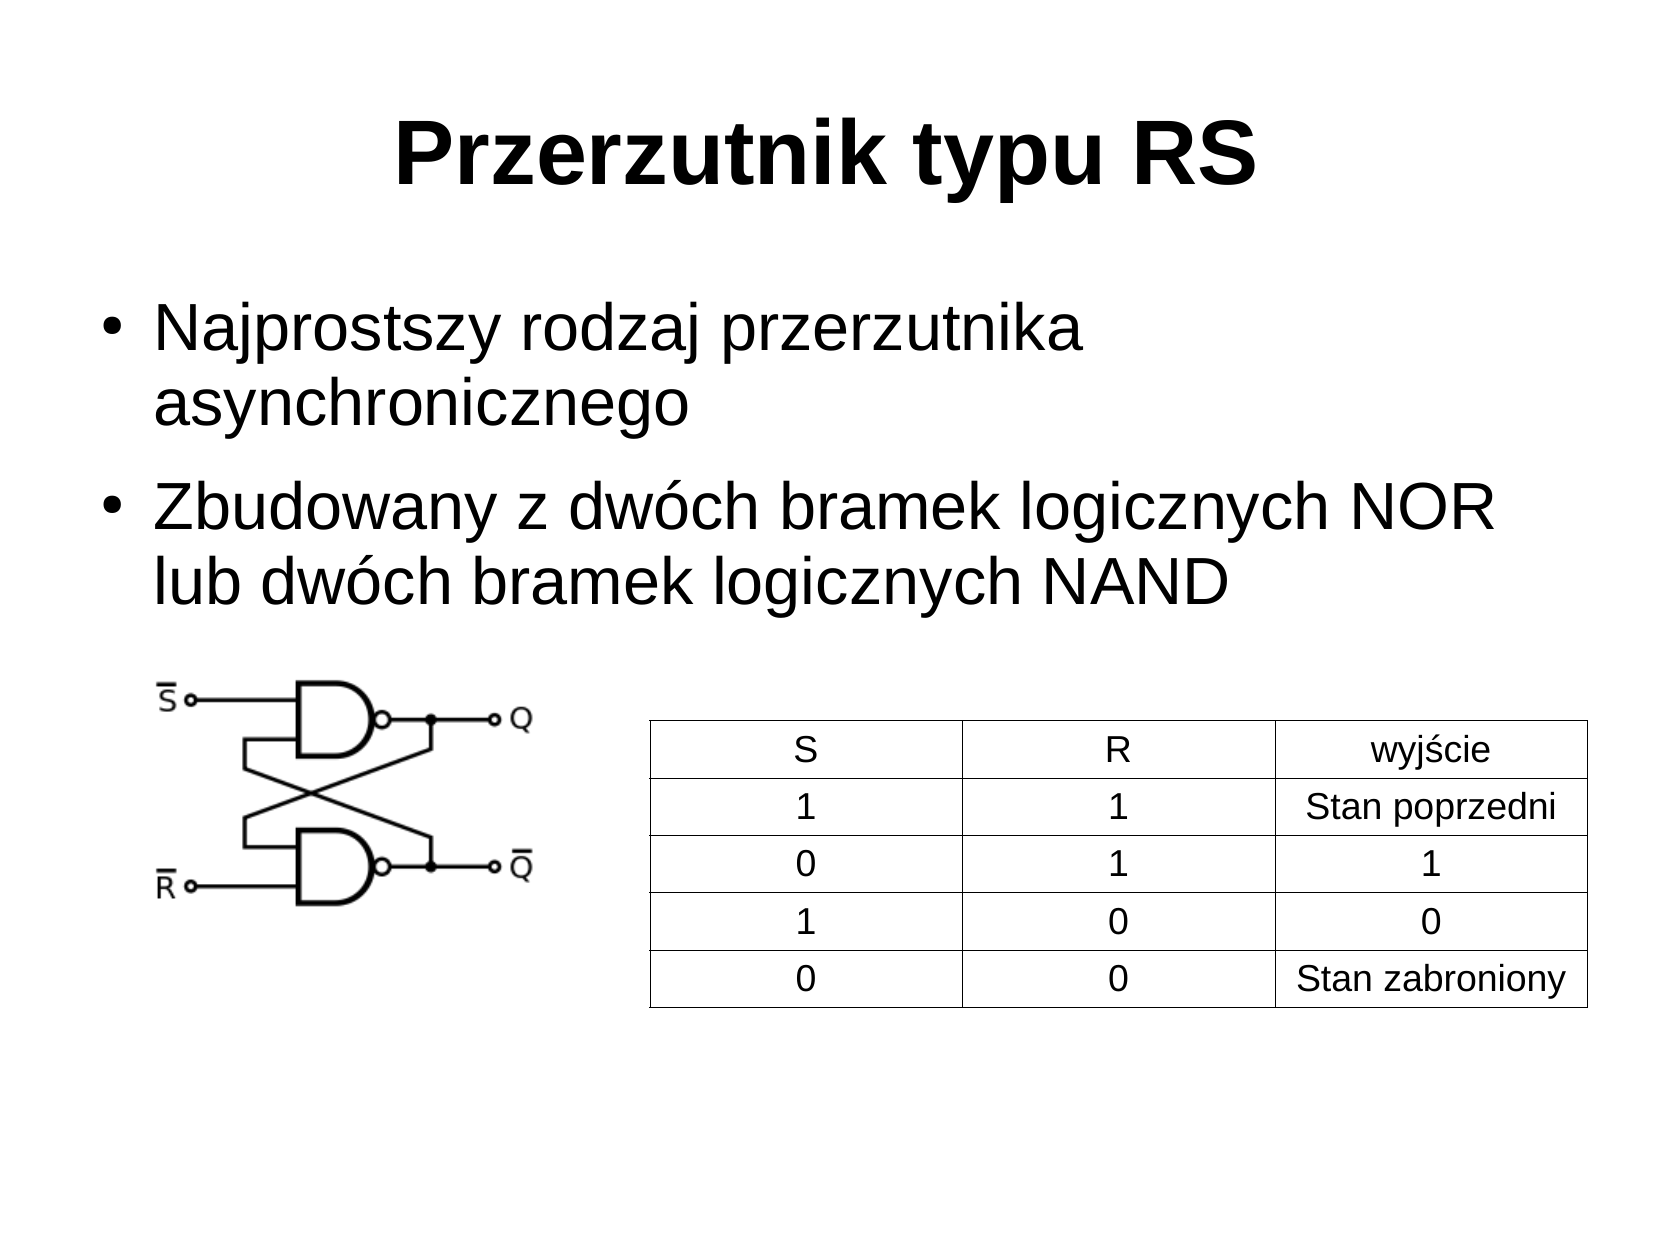

# Przerzutnik typu RS
Najprostszy rodzaj przerzutnika asynchronicznego
Zbudowany z dwóch bramek logicznych NOR lub dwóch bramek logicznych NAND
| S | R | wyjście |
| --- | --- | --- |
| 1 | 1 | Stan poprzedni |
| 0 | 1 | 1 |
| 1 | 0 | 0 |
| 0 | 0 | Stan zabroniony |